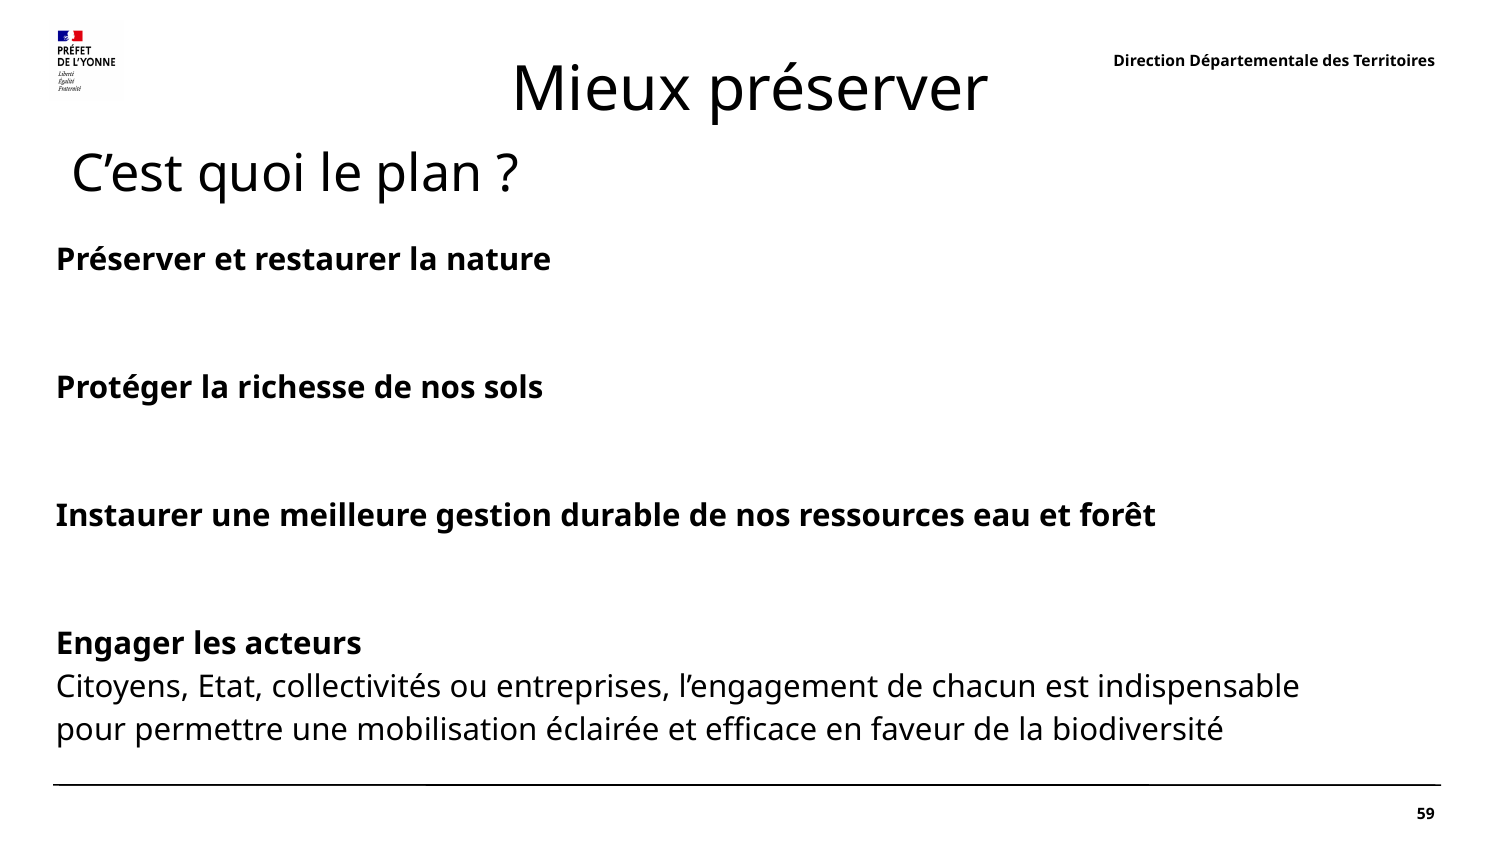

# Mieux préserver
Direction Départementale des Territoires
C’est quoi le plan ?
Préserver et restaurer la nature
Protéger la richesse de nos sols
Instaurer une meilleure gestion durable de nos ressources eau et forêt
Engager les acteurs
Citoyens, Etat, collectivités ou entreprises, l’engagement de chacun est indispensable
pour permettre une mobilisation éclairée et efficace en faveur de la biodiversité
59